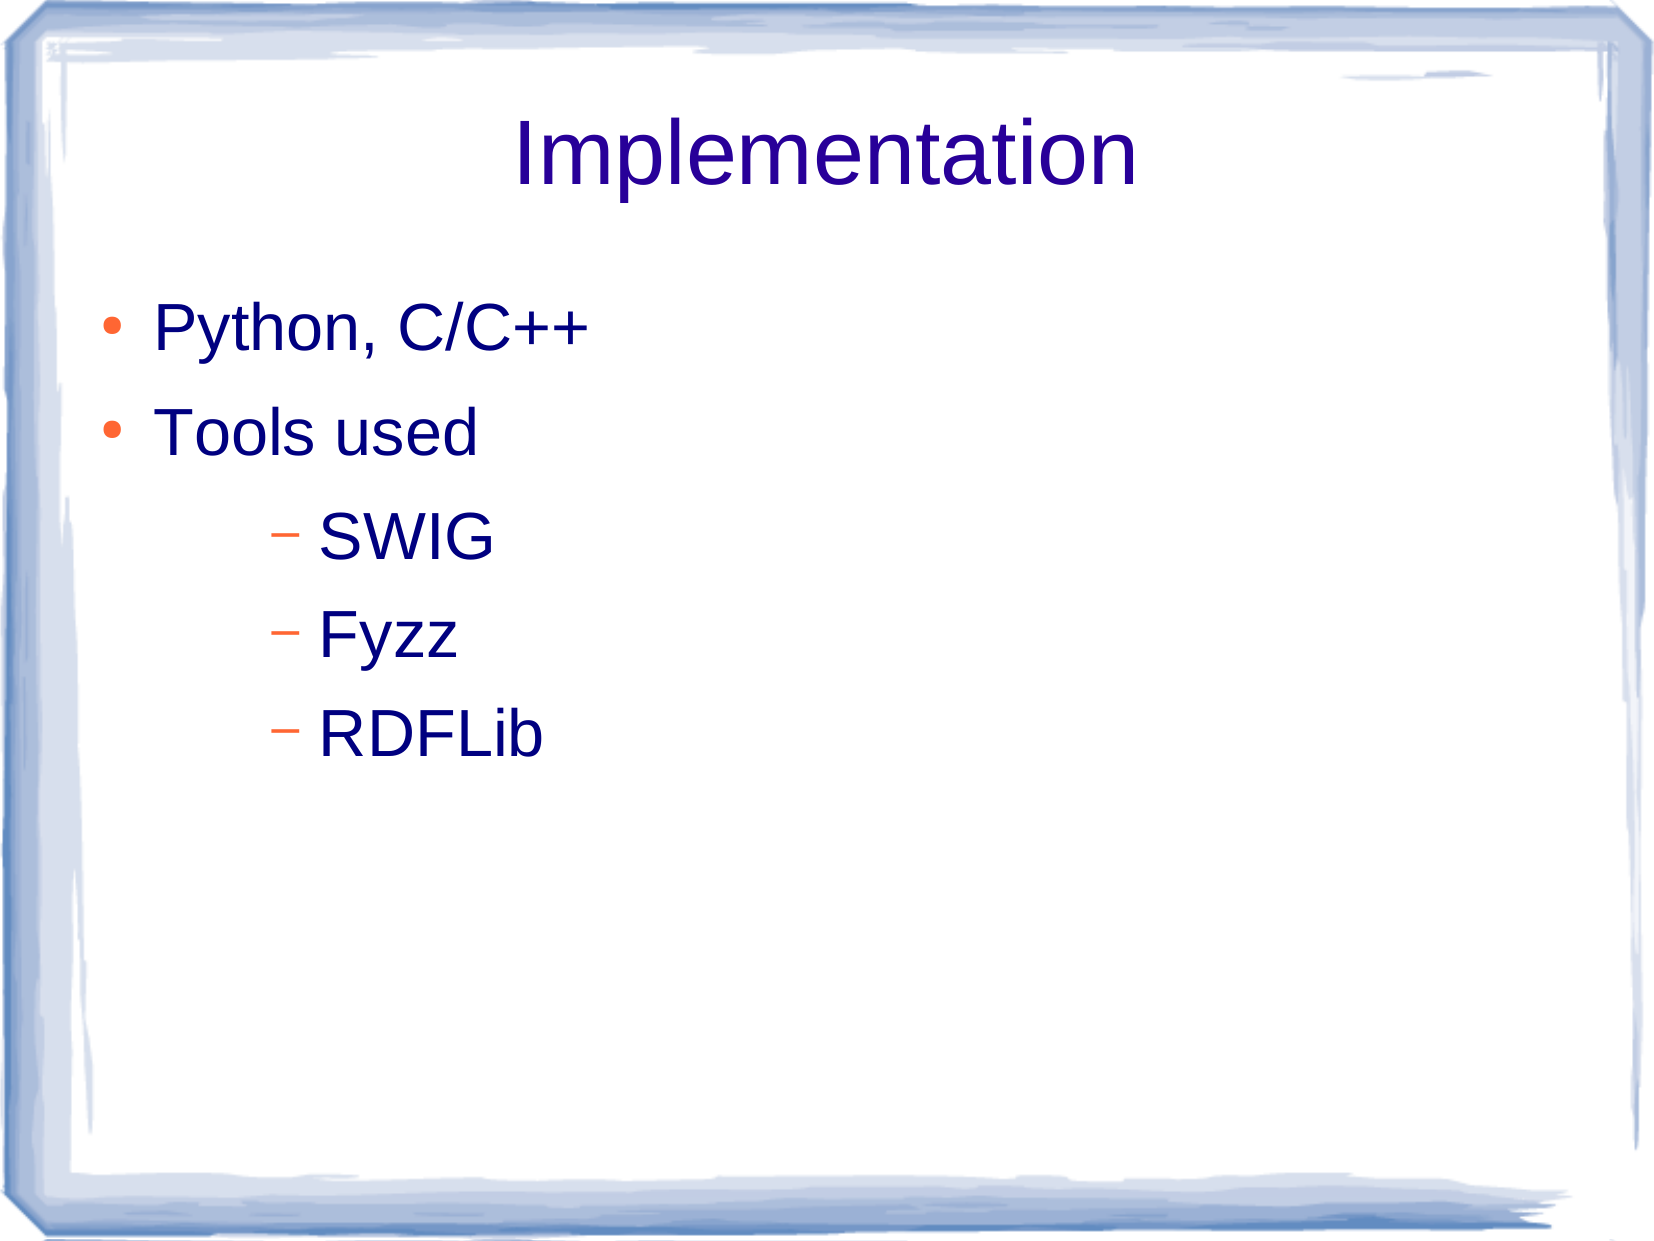

# Implementation
Python, C/C++
Tools used
SWIG
Fyzz
RDFLib